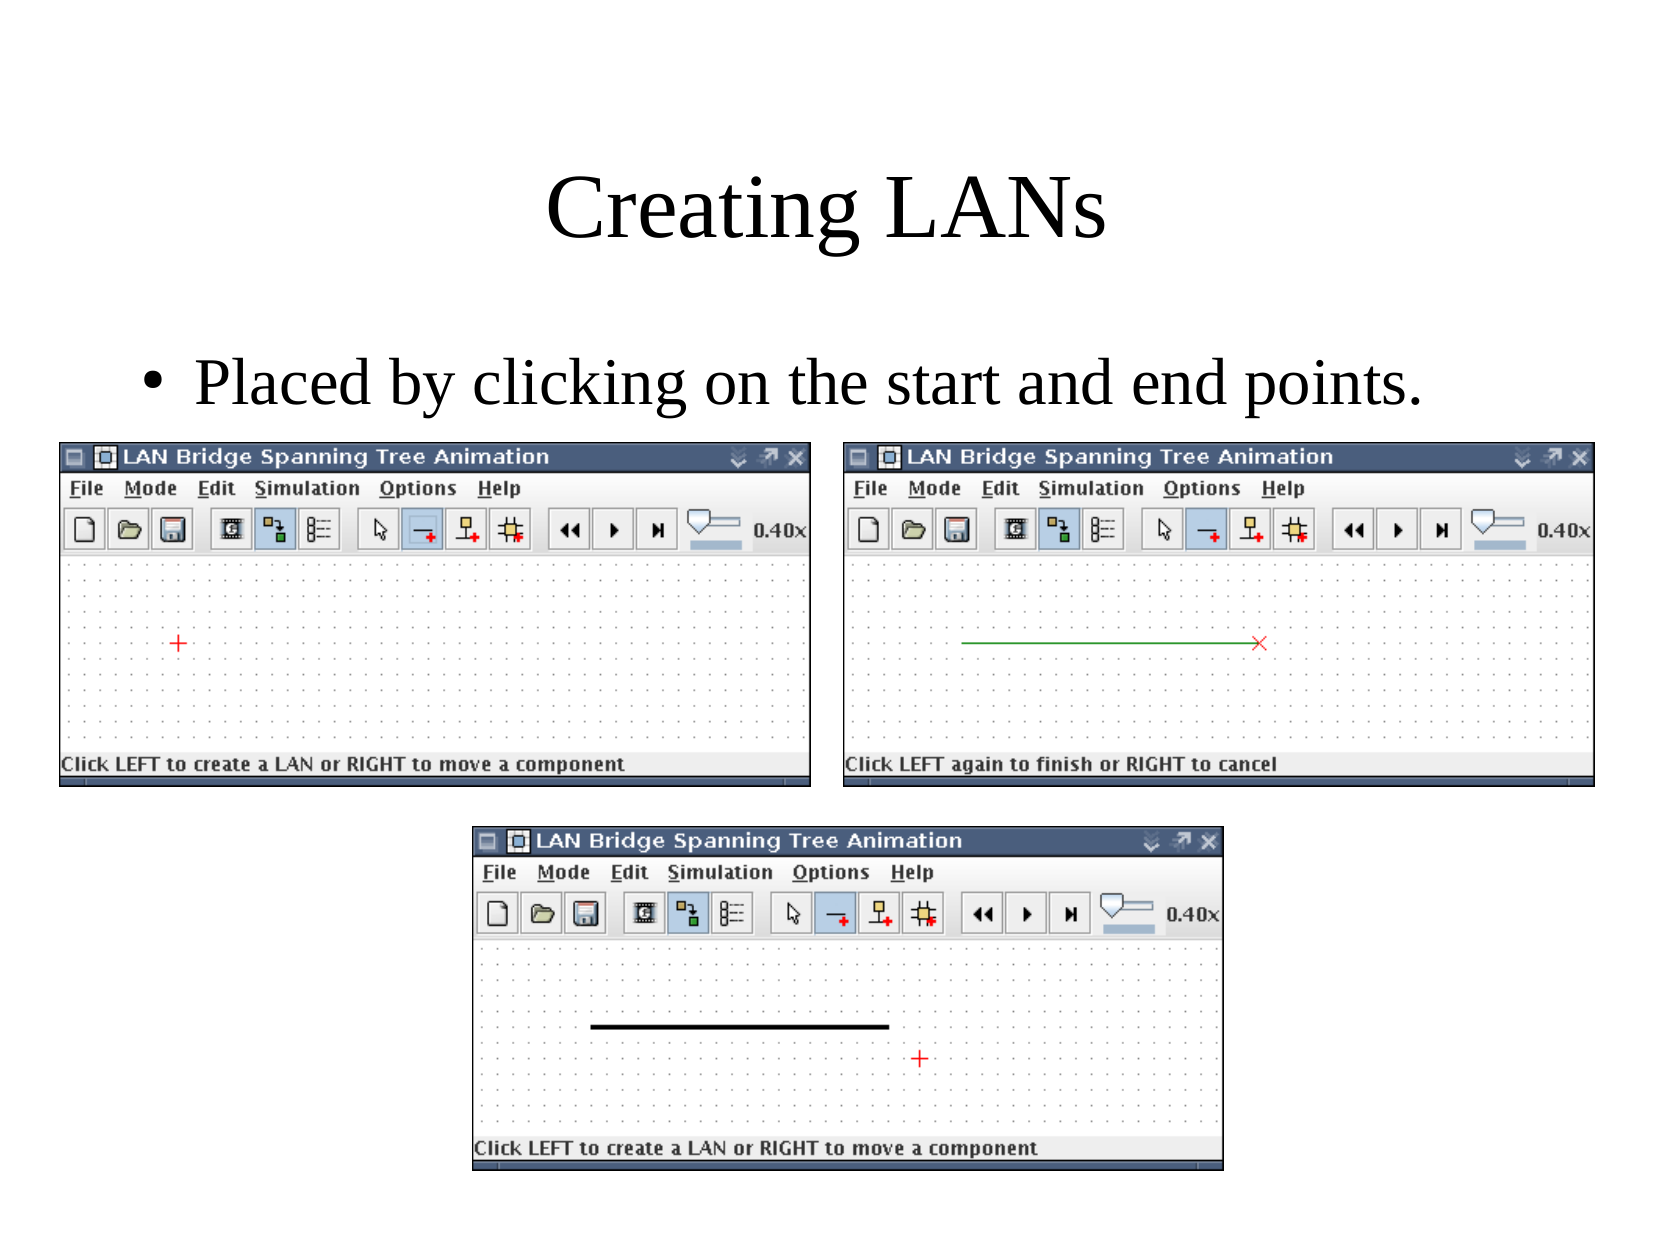

# Creating LANs
Placed by clicking on the start and end points.